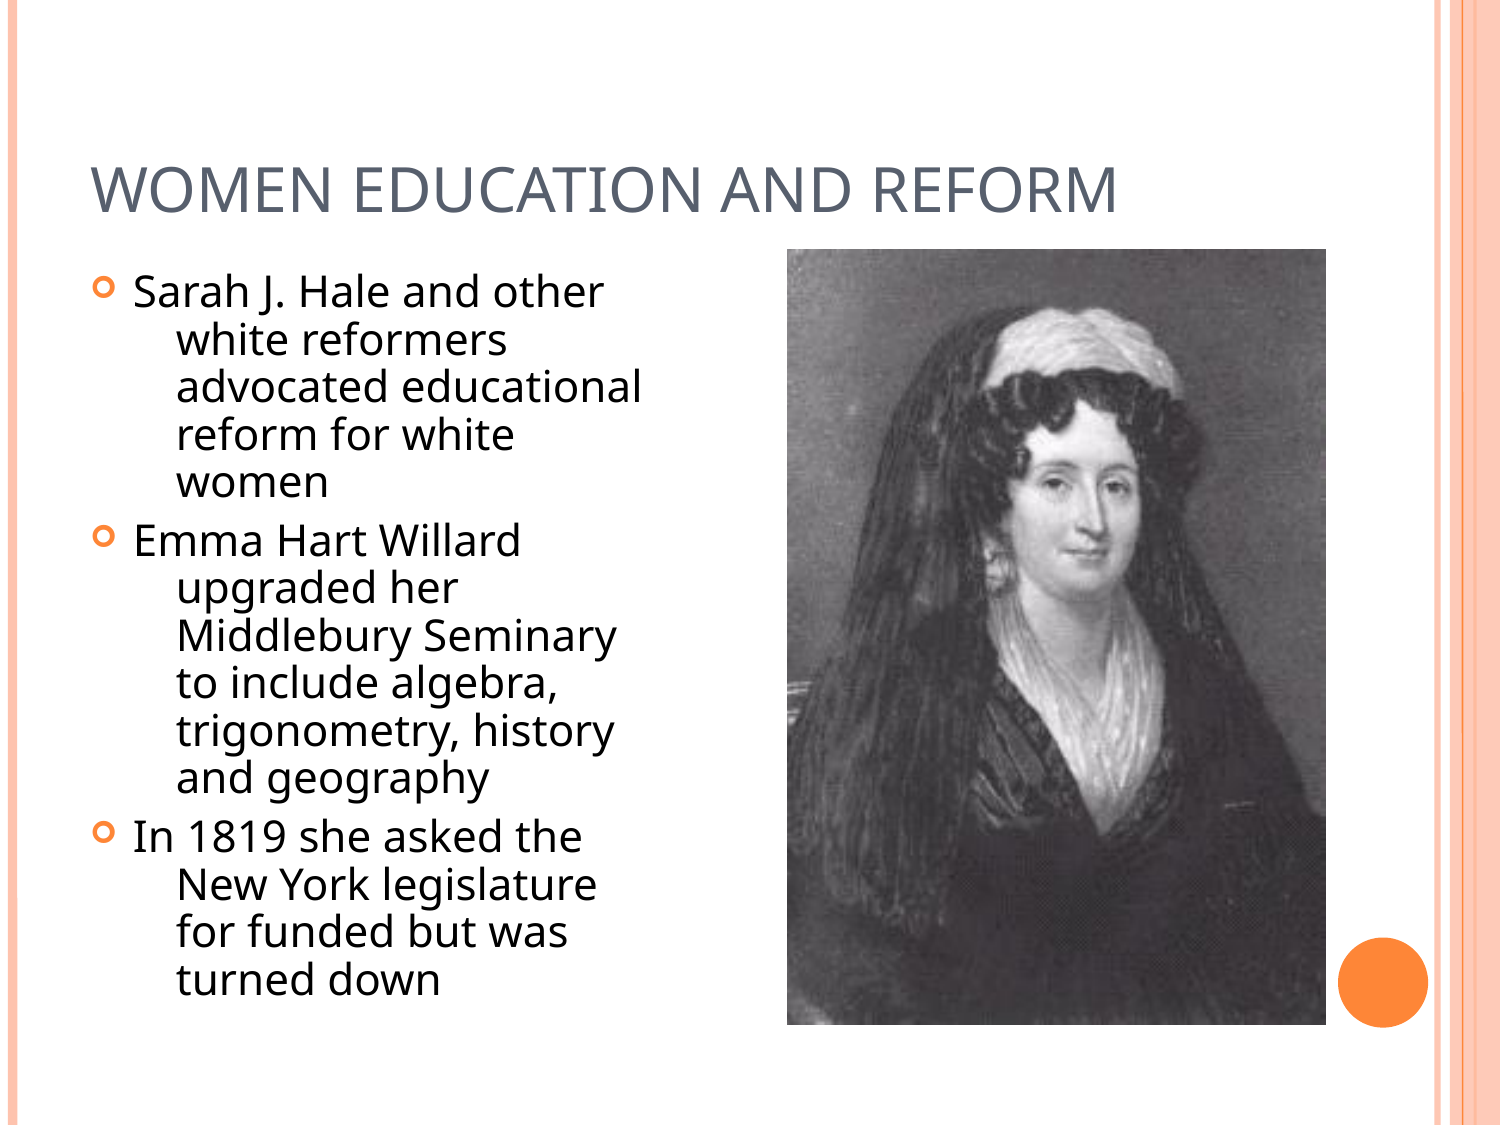

# Women Education and Reform
Sarah J. Hale and other white reformers advocated educational reform for white women
Emma Hart Willard upgraded her Middlebury Seminary to include algebra, trigonometry, history and geography
In 1819 she asked the New York legislature for funded but was turned down